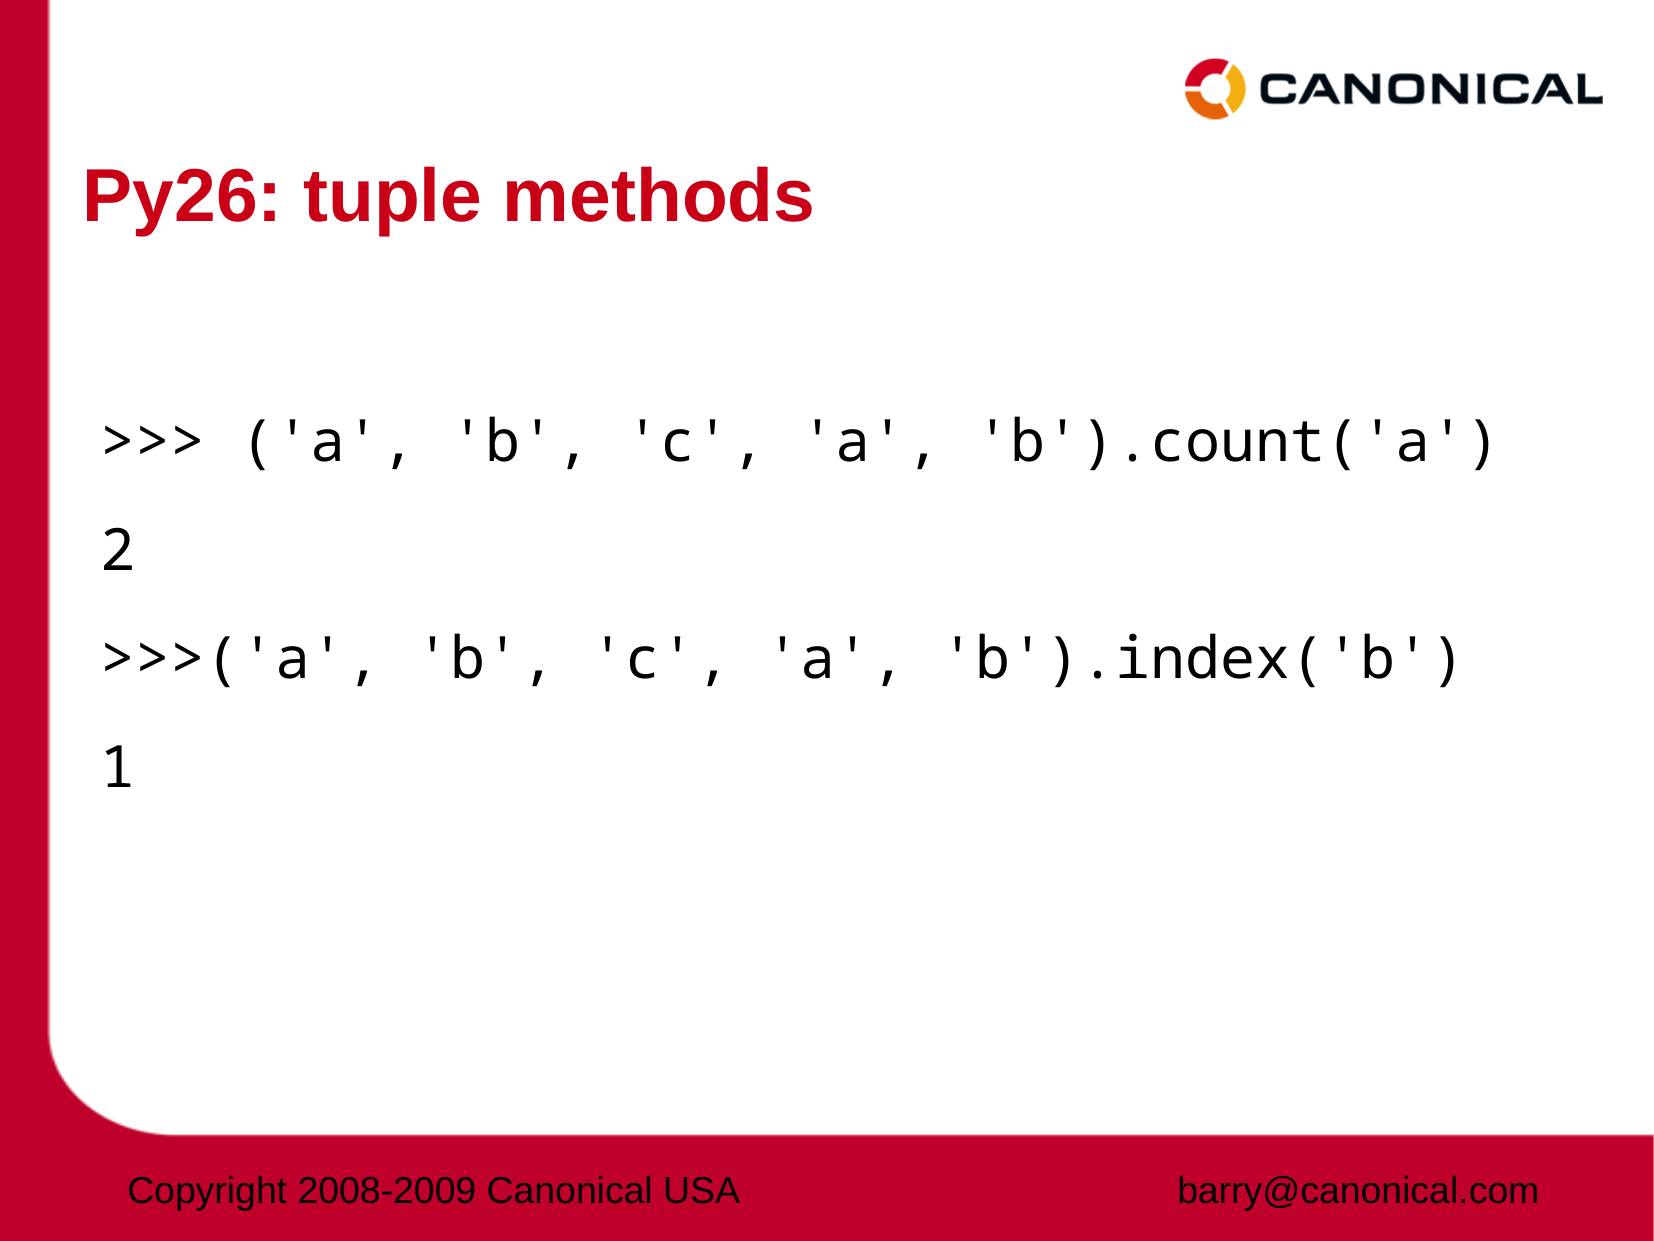

# Py26: tuple methods
>>> ('a', 'b', 'c', 'a', 'b').count('a')
2
>>>('a', 'b', 'c', 'a', 'b').index('b')
1